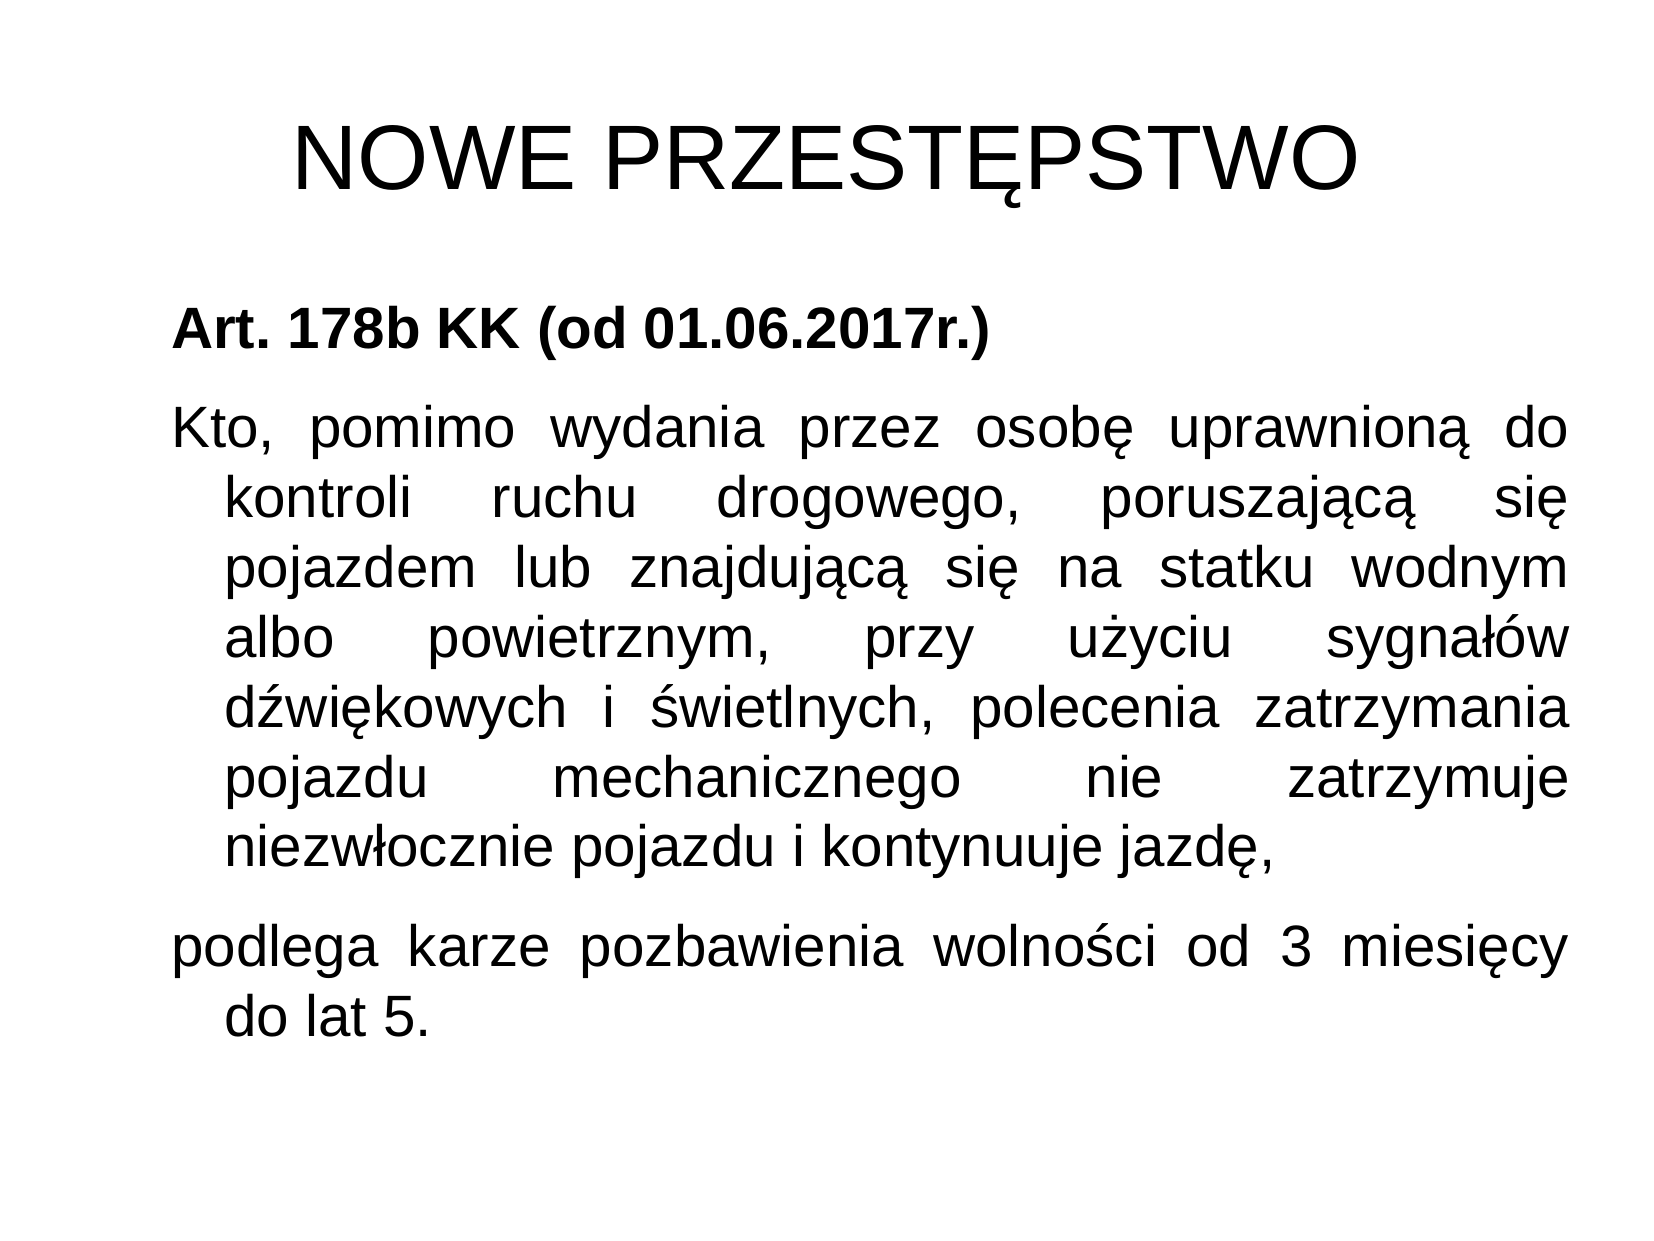

# NOWE PRZESTĘPSTWO
Art. 178b KK (od 01.06.2017r.)
Kto, pomimo wydania przez osobę uprawnioną do kontroli ruchu drogowego, poruszającą się pojazdem lub znajdującą się na statku wodnym albo powietrznym, przy użyciu sygnałów dźwiękowych i świetlnych, polecenia zatrzymania pojazdu mechanicznego nie zatrzymuje niezwłocznie pojazdu i kontynuuje jazdę,
podlega karze pozbawienia wolności od 3 miesięcy do lat 5.